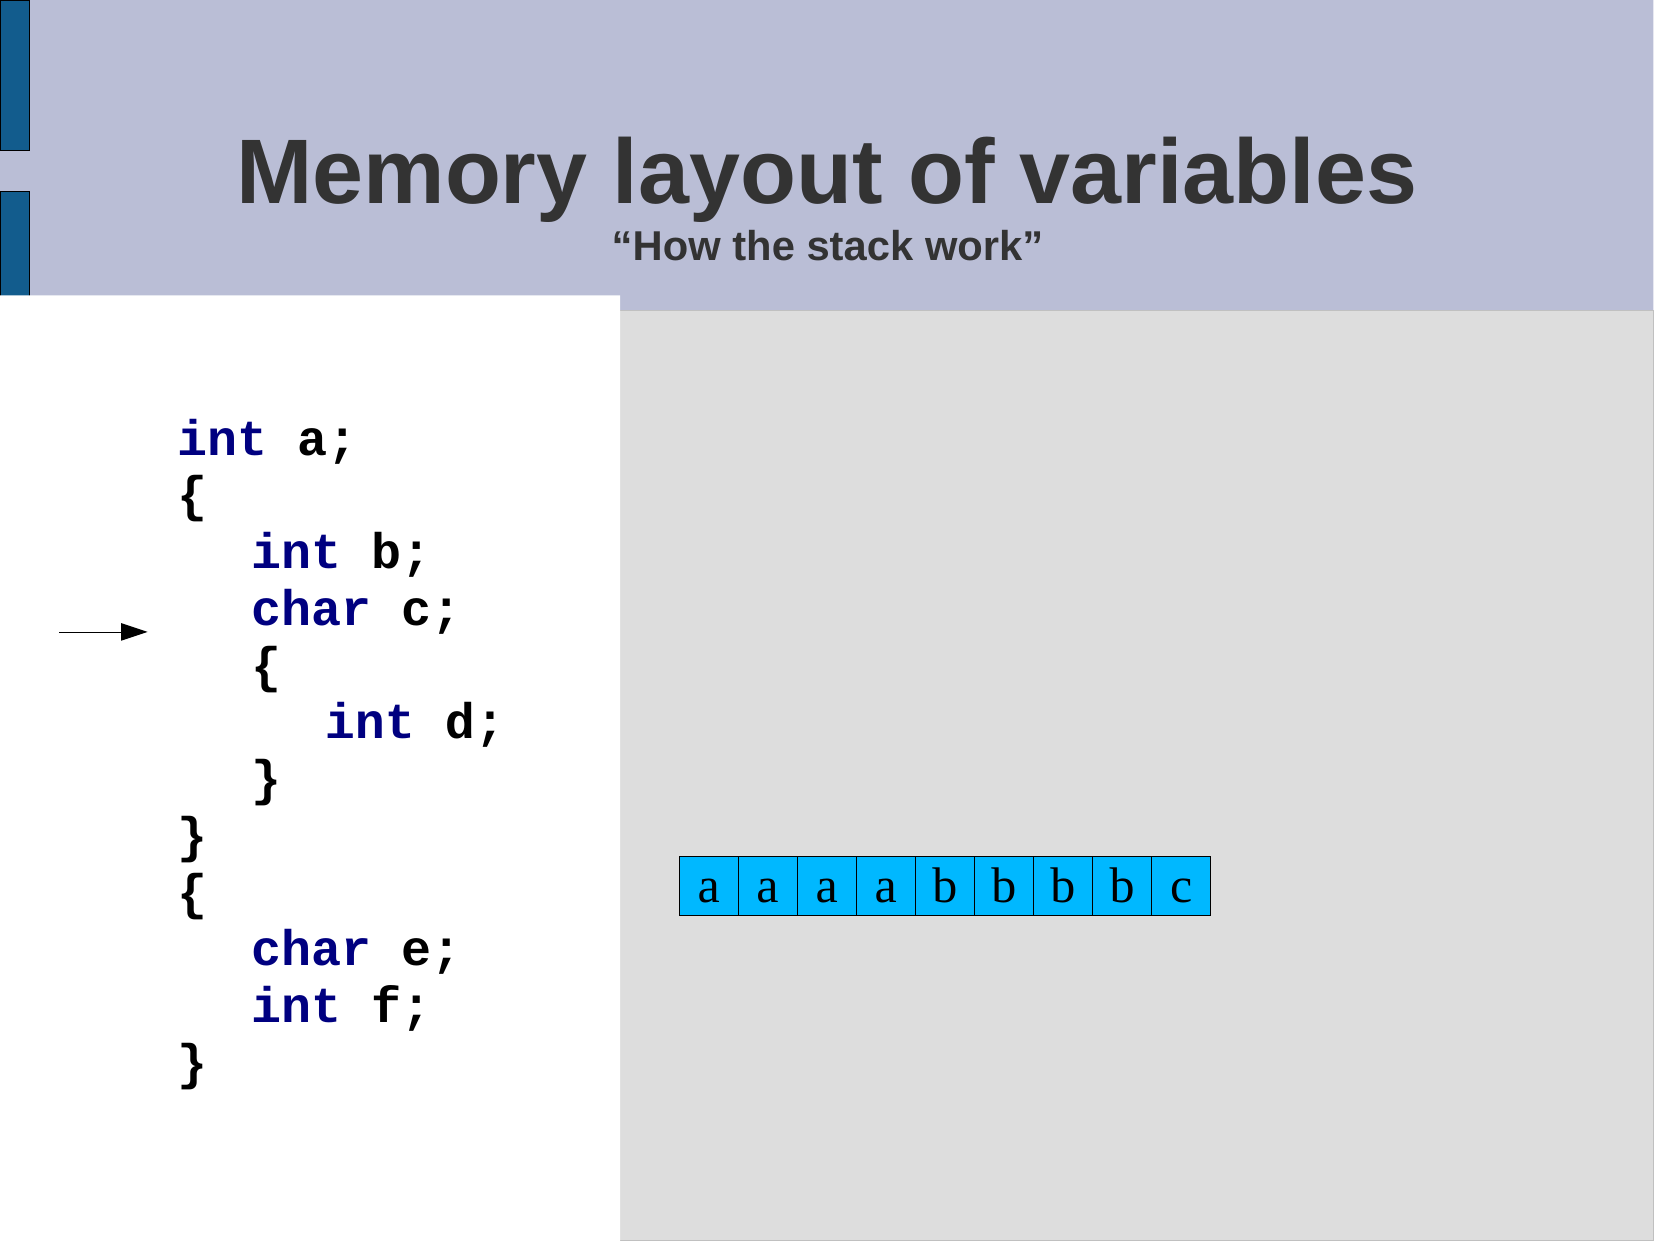

# Memory layout of variables “How the stack work”
int a;
{
	int b;
	char c;
	{
		int d;
	}
}
{
	char e;
	int f;
}
a
a
a
a
b
b
b
b
c